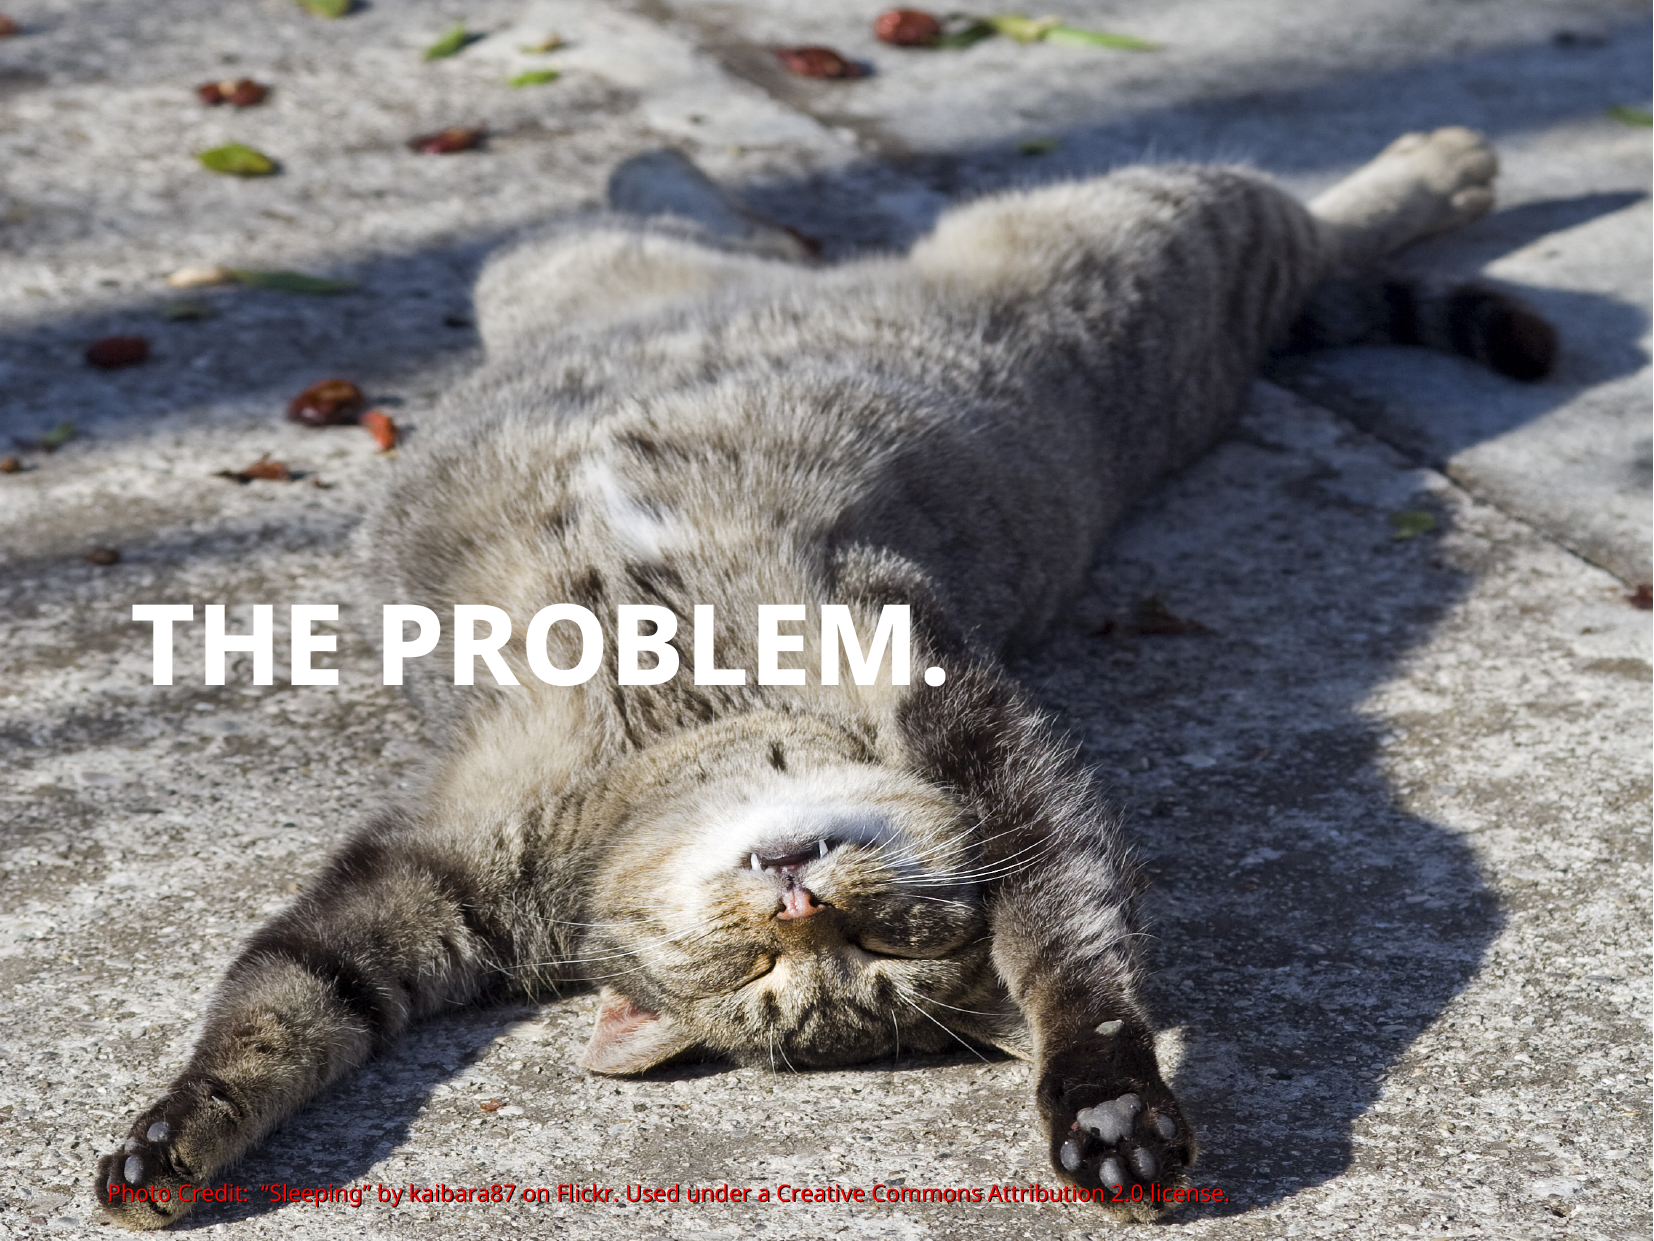

# THE PROBLEM.
Photo Credit: “Sleeping” by kaibara87 on Flickr. Used under a Creative Commons Attribution 2.0 license.